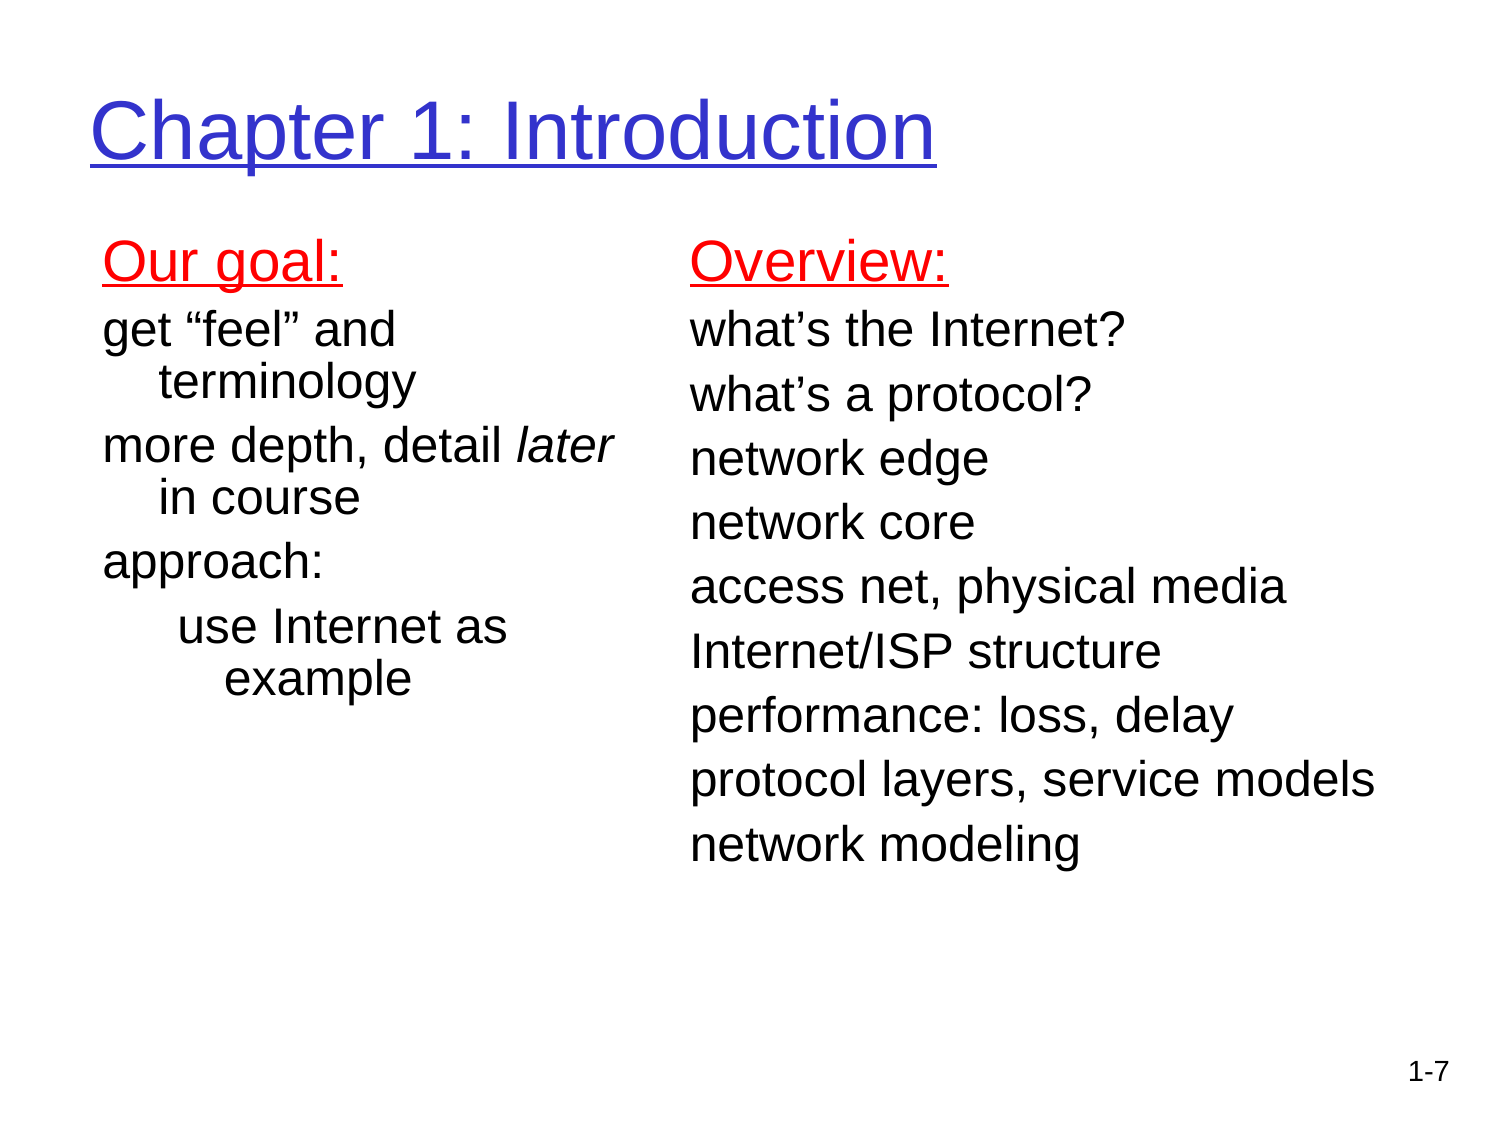

# Chapter 1: Introduction
Our goal:
get “feel” and terminology
more depth, detail later in course
approach:
use Internet as example
Overview:
what’s the Internet?
what’s a protocol?
network edge
network core
access net, physical media
Internet/ISP structure
performance: loss, delay
protocol layers, service models
network modeling
7